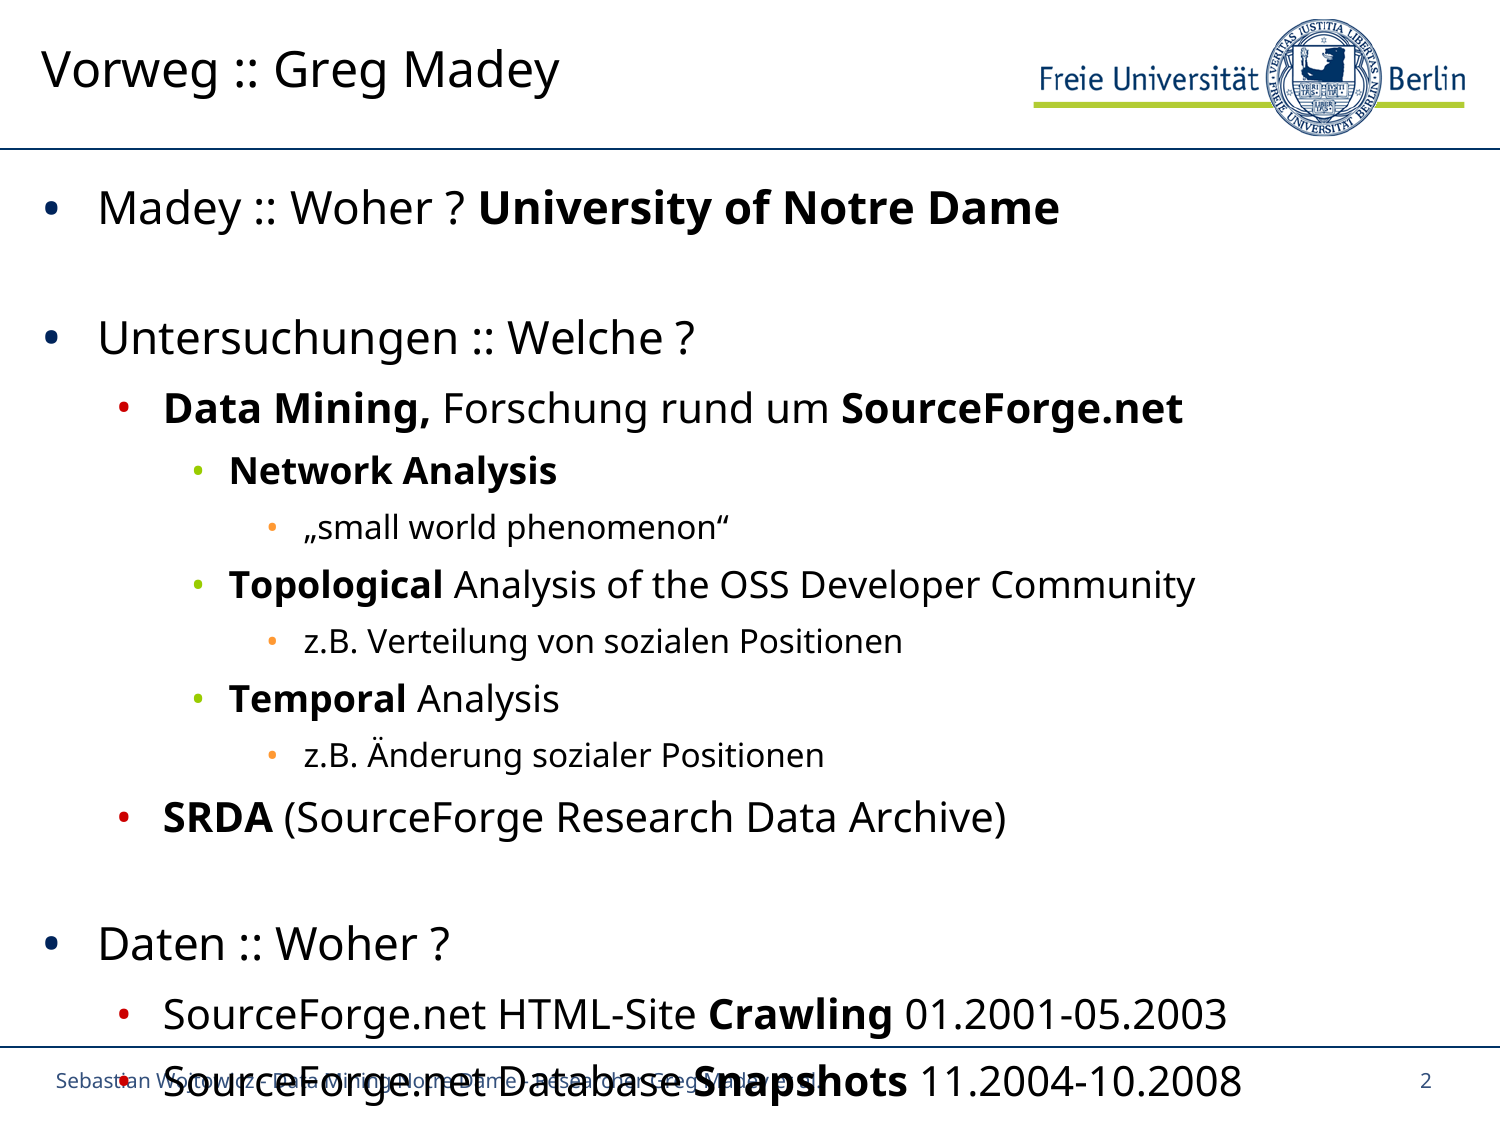

# Vorweg :: Greg Madey
Madey :: Woher ? University of Notre Dame
Untersuchungen :: Welche ?
Data Mining, Forschung rund um SourceForge.net
Network Analysis
„small world phenomenon“
Topological Analysis of the OSS Developer Community
z.B. Verteilung von sozialen Positionen
Temporal Analysis
z.B. Änderung sozialer Positionen
SRDA (SourceForge Research Data Archive)
Daten :: Woher ?
SourceForge.net HTML-Site Crawling 01.2001-05.2003
SourceForge.net Database Snapshots 11.2004-10.2008
Sebastian Wojtowicz - Data Mining Notre Dame - Researcher Greg Madey et al.
2